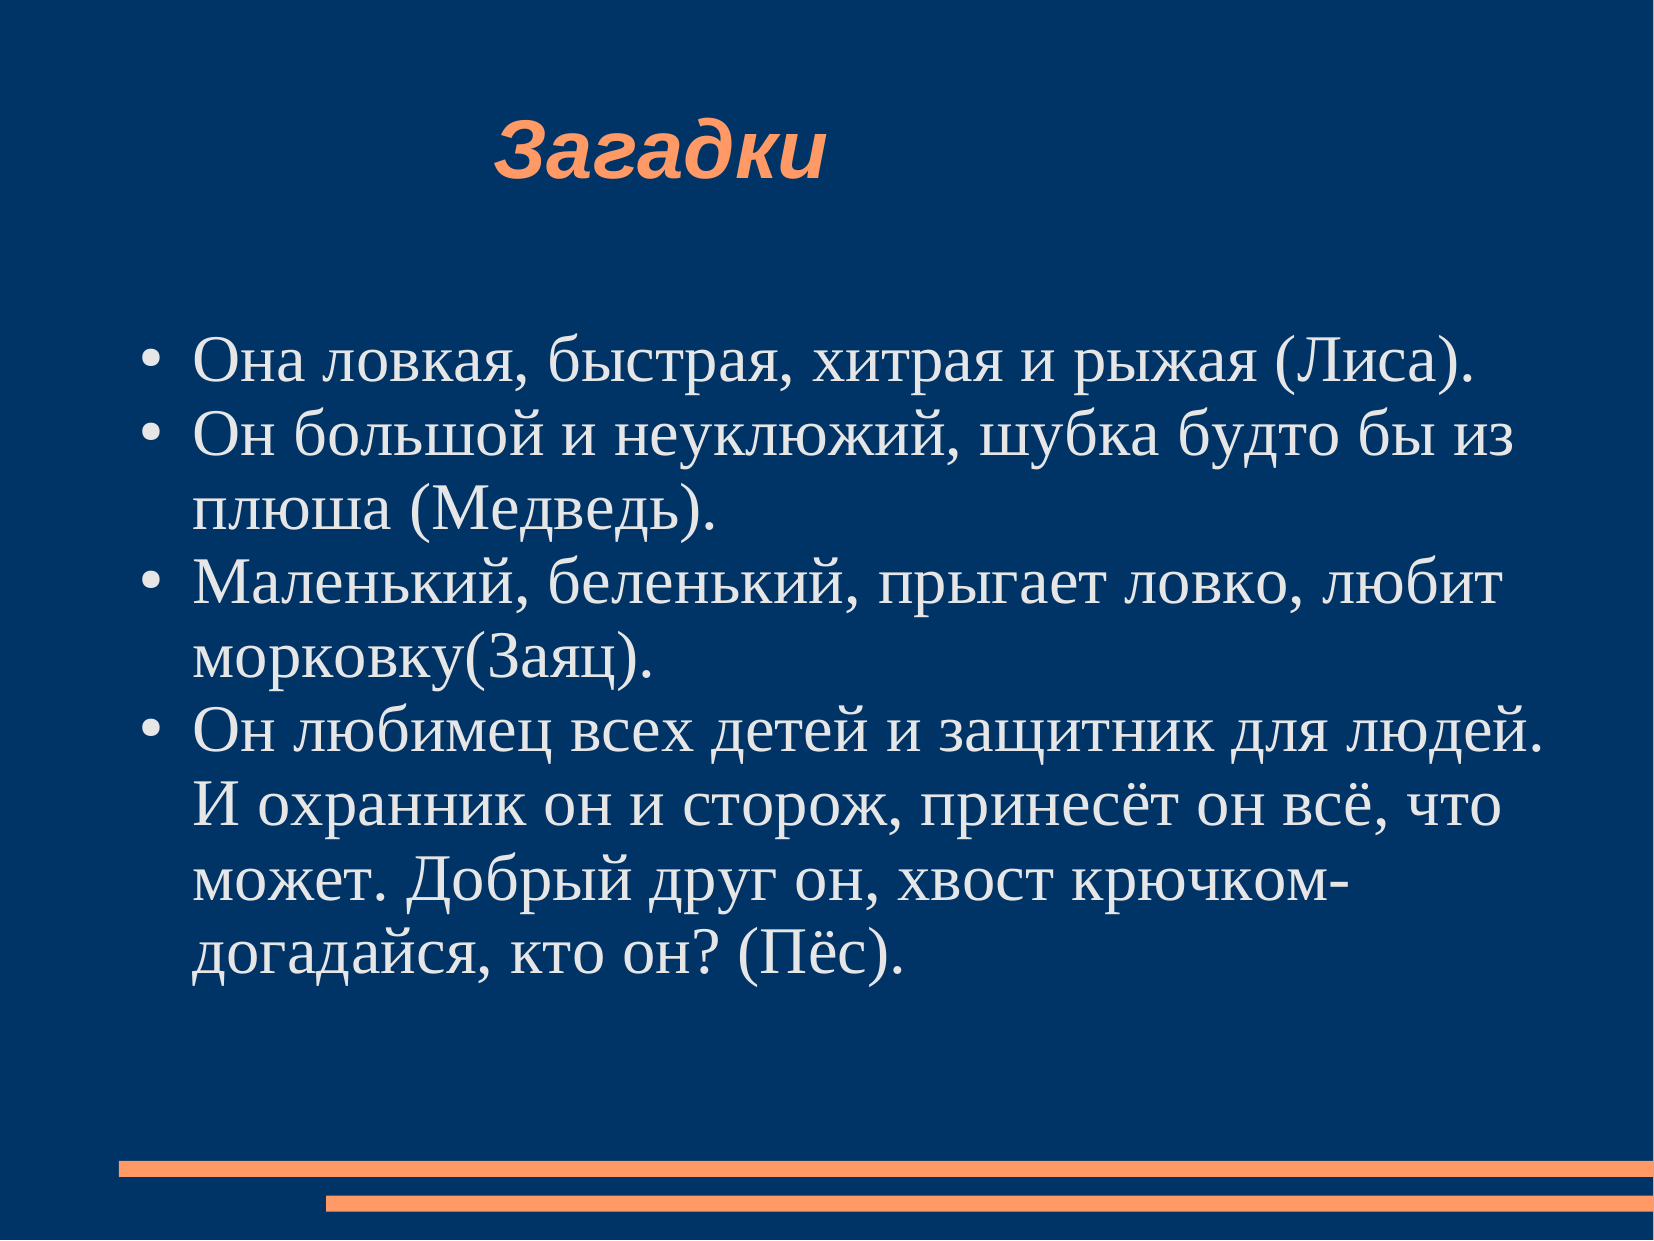

# Загадки
Она ловкая, быстрая, хитрая и рыжая (Лиса).
Он большой и неуклюжий, шубка будто бы из плюша (Медведь).
Маленький, беленький, прыгает ловко, любит морковку(Заяц).
Он любимец всех детей и защитник для людей. И охранник он и сторож, принесёт он всё, что может. Добрый друг он, хвост крючком- догадайся, кто он? (Пёс).